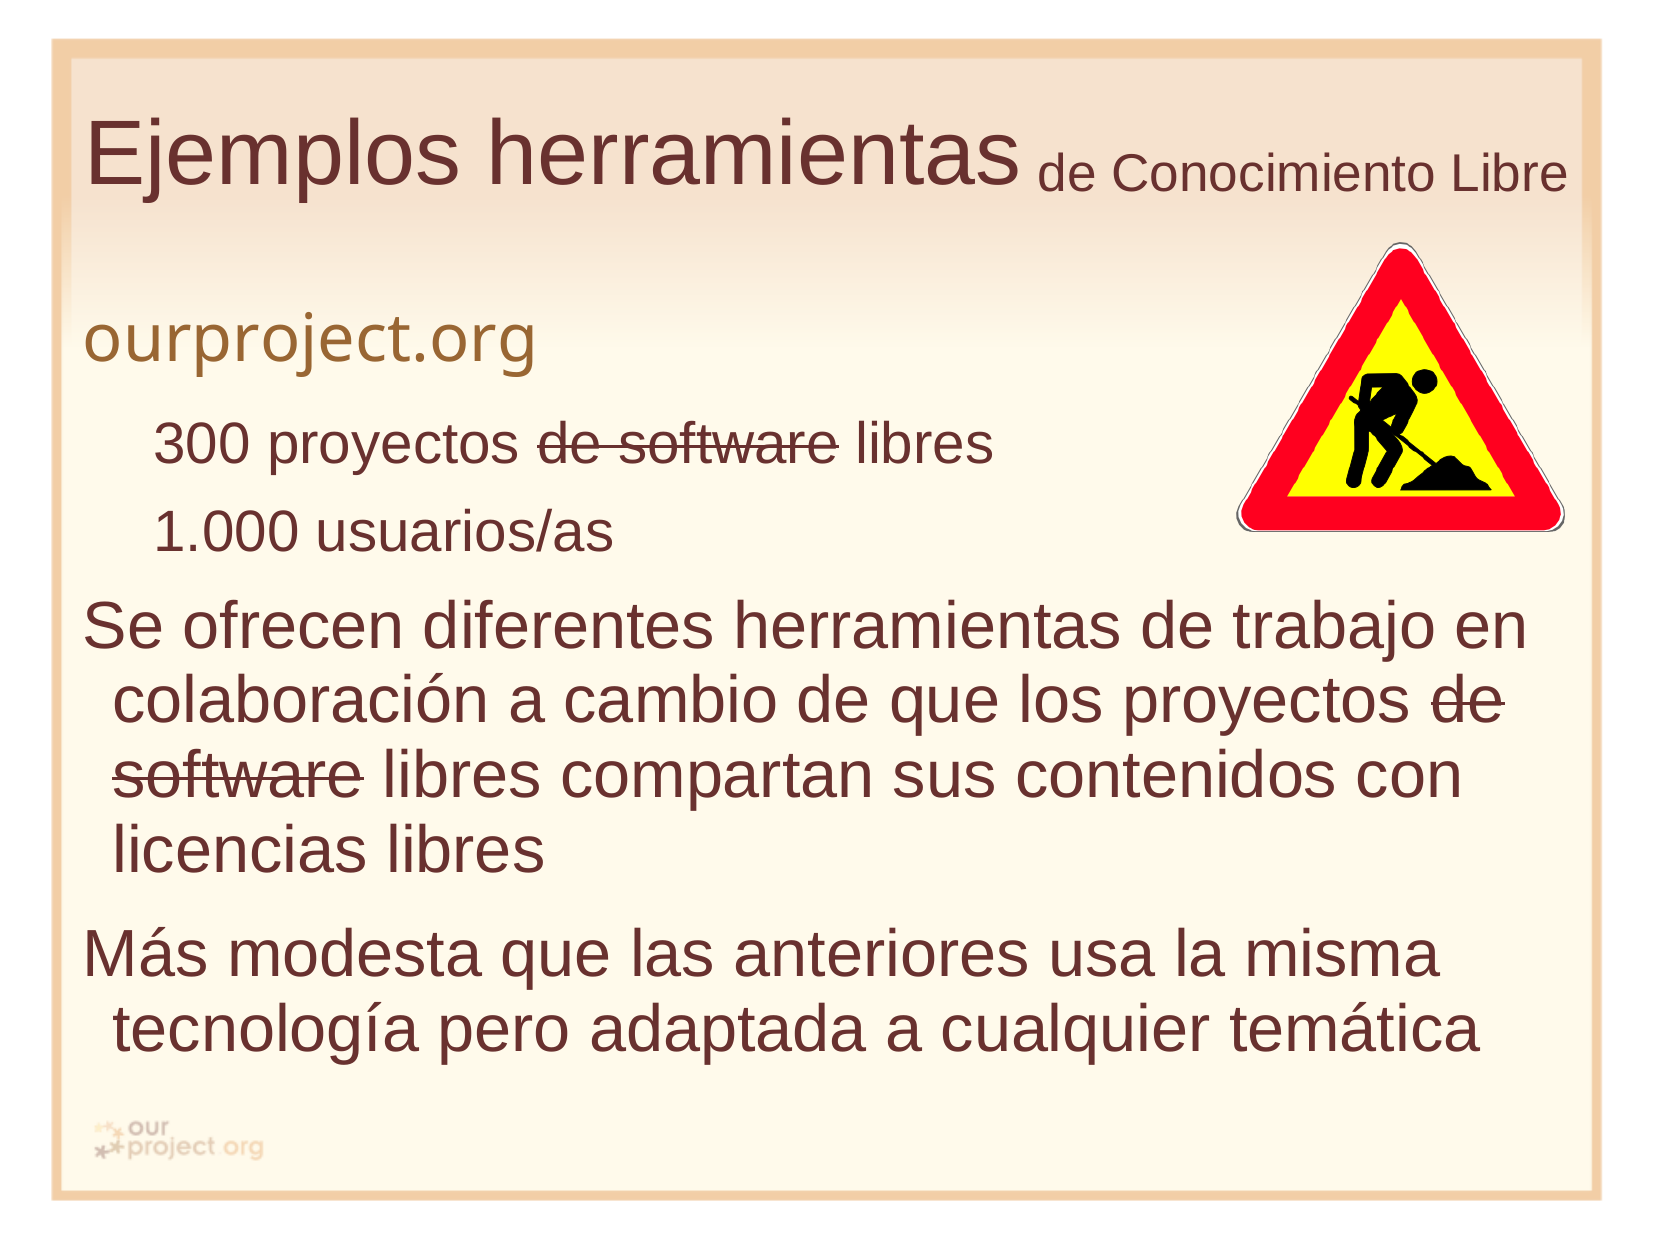

# Ejemplos herramientas de Conocimiento Libre
ourproject.org
300 proyectos de software libres
1.000 usuarios/as
Se ofrecen diferentes herramientas de trabajo en colaboración a cambio de que los proyectos de software libres compartan sus contenidos con licencias libres
Más modesta que las anteriores usa la misma tecnología pero adaptada a cualquier temática